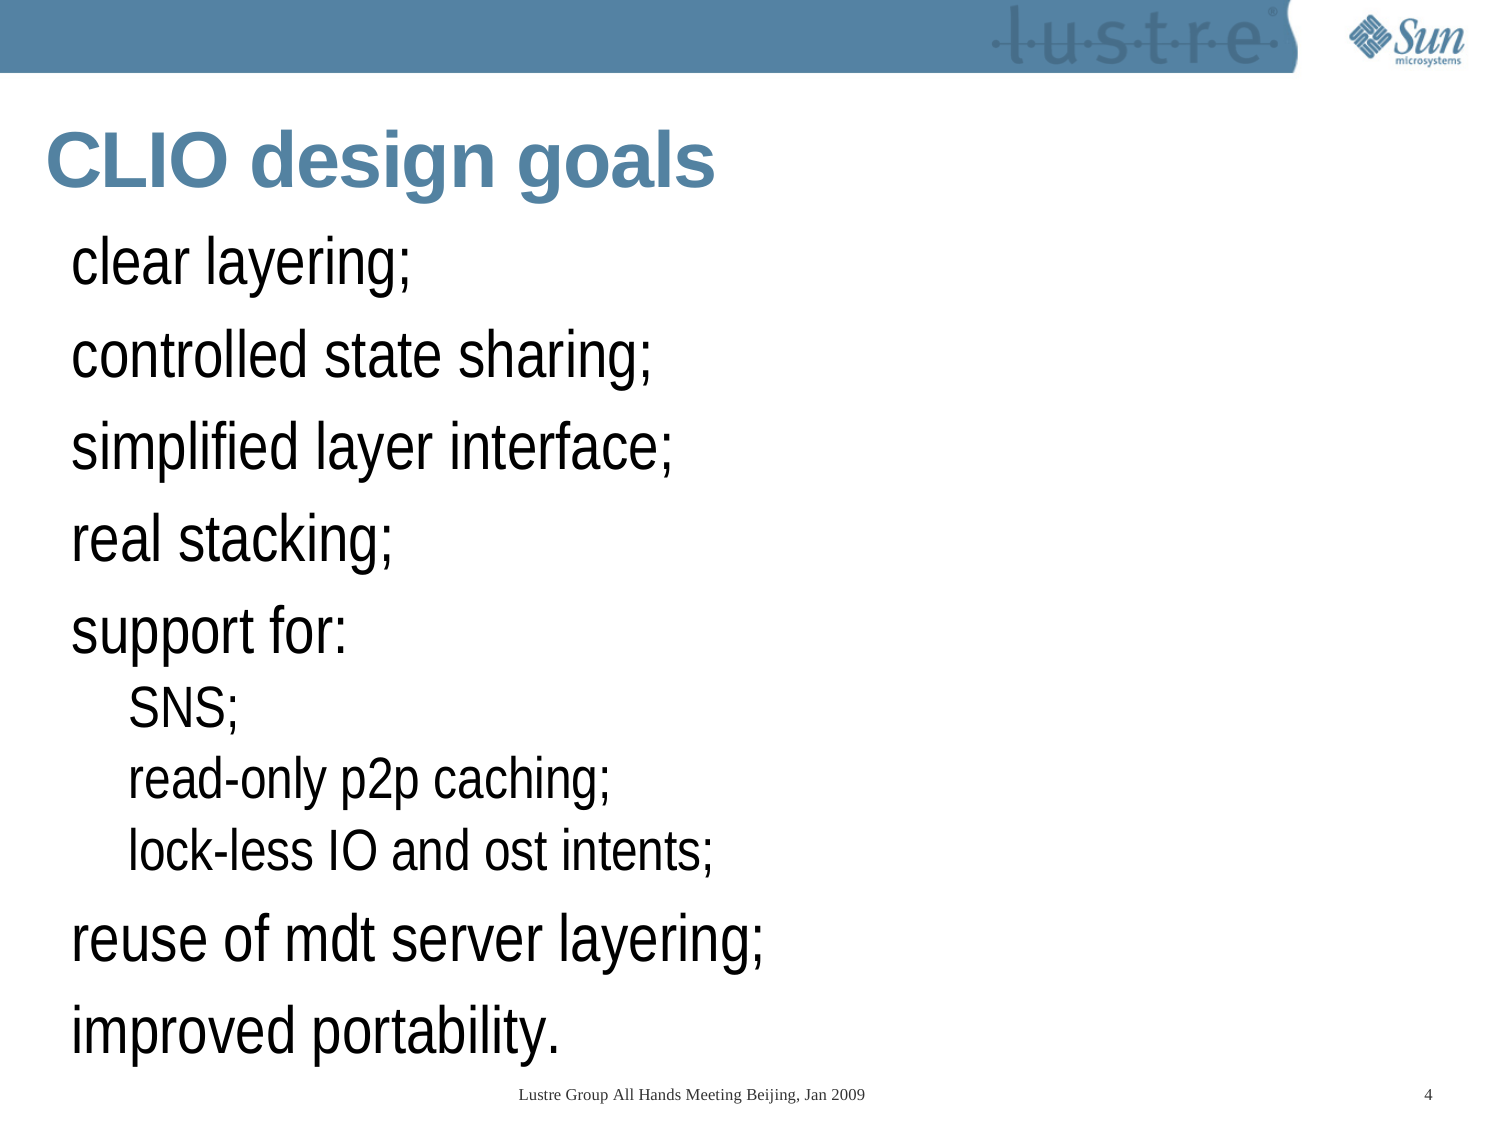

# CLIO design goals
clear layering;
controlled state sharing;
simplified layer interface;
real stacking;
support for:
SNS;
read-only p2p caching;
lock-less IO and ost intents;
reuse of mdt server layering;
improved portability.